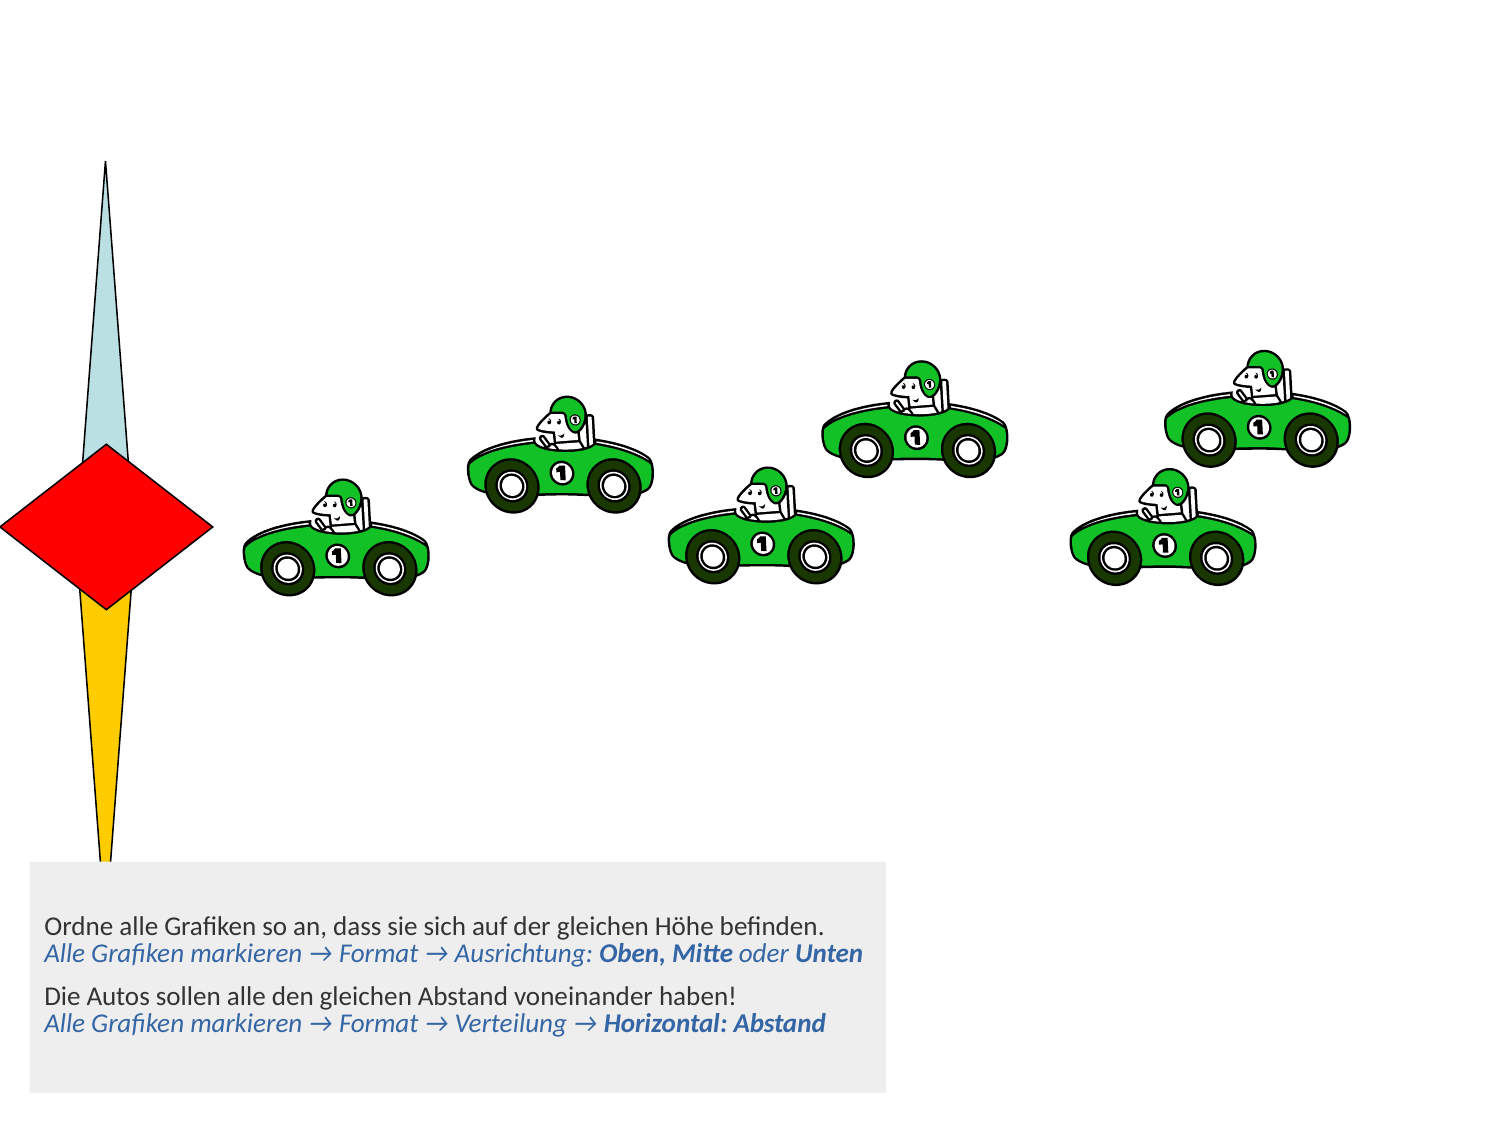

# Ordne alle Grafiken so an, dass sie sich auf der gleichen Höhe befinden. Alle Grafiken markieren → Format → Ausrichtung: Oben, Mitte oder Unten
Die Autos sollen alle den gleichen Abstand voneinander haben!
Alle Grafiken markieren → Format → Verteilung → Horizontal: Abstand